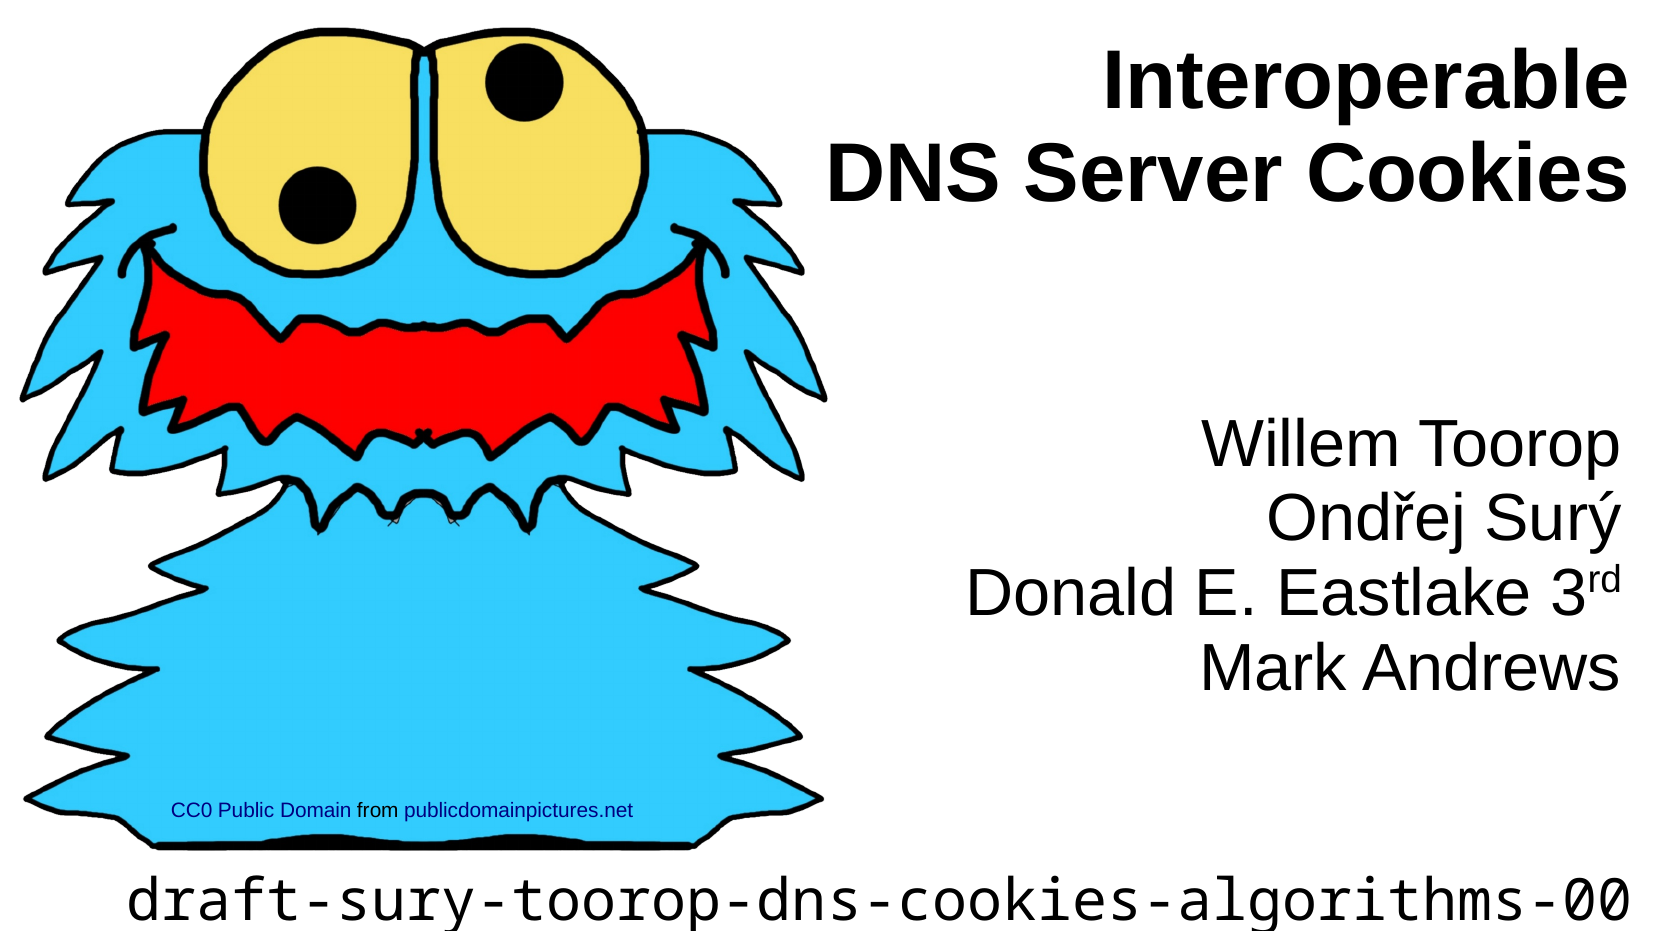

# Interoperable DNS Server Cookies
Willem Toorop
Ondřej Surý
Donald E. Eastlake 3rd
Mark Andrews
CC0 Public Domain from publicdomainpictures.net
draft-sury-toorop-dns-cookies-algorithms-00